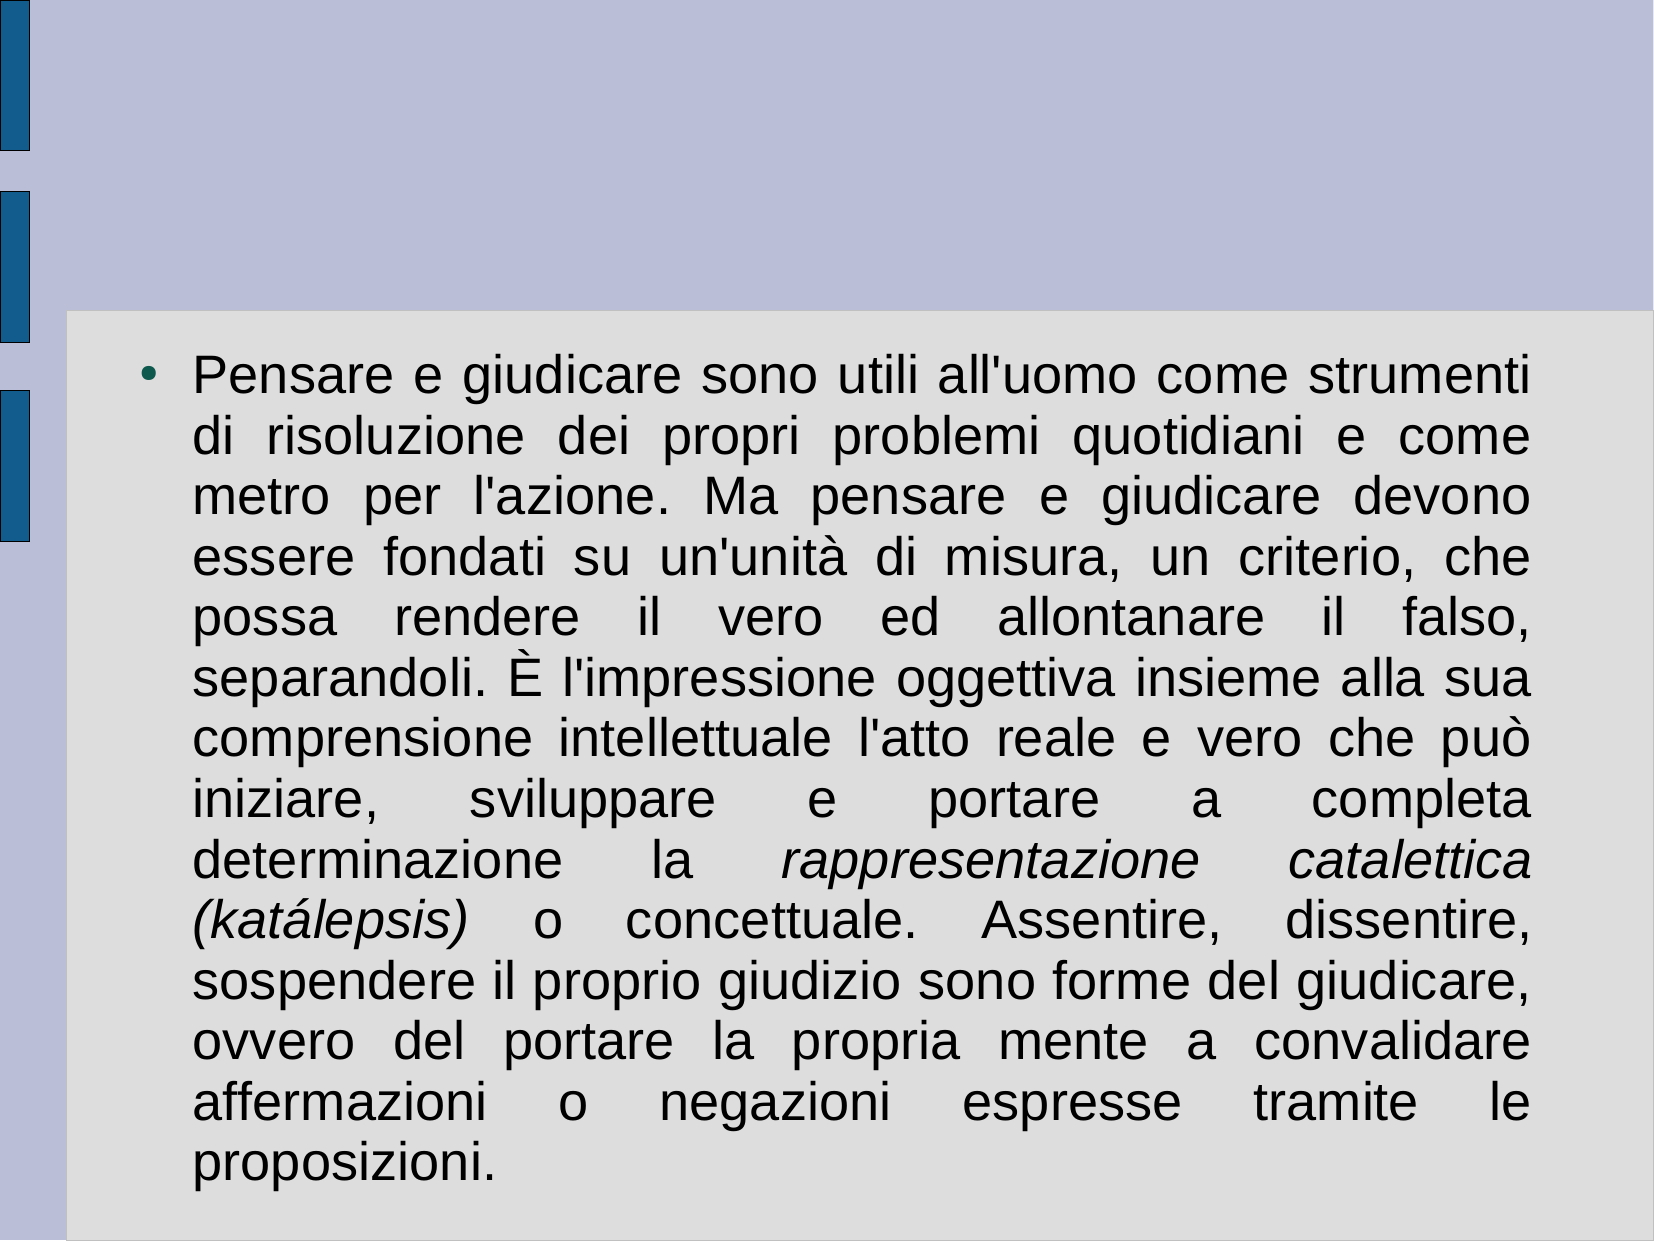

#
Pensare e giudicare sono utili all'uomo come strumenti di risoluzione dei propri problemi quotidiani e come metro per l'azione. Ma pensare e giudicare devono essere fondati su un'unità di misura, un criterio, che possa rendere il vero ed allontanare il falso, separandoli. È l'impressione oggettiva insieme alla sua comprensione intellettuale l'atto reale e vero che può iniziare, sviluppare e portare a completa determinazione la rappresentazione catalettica (katálepsis) o concettuale. Assentire, dissentire, sospendere il proprio giudizio sono forme del giudicare, ovvero del portare la propria mente a convalidare affermazioni o negazioni espresse tramite le proposizioni.